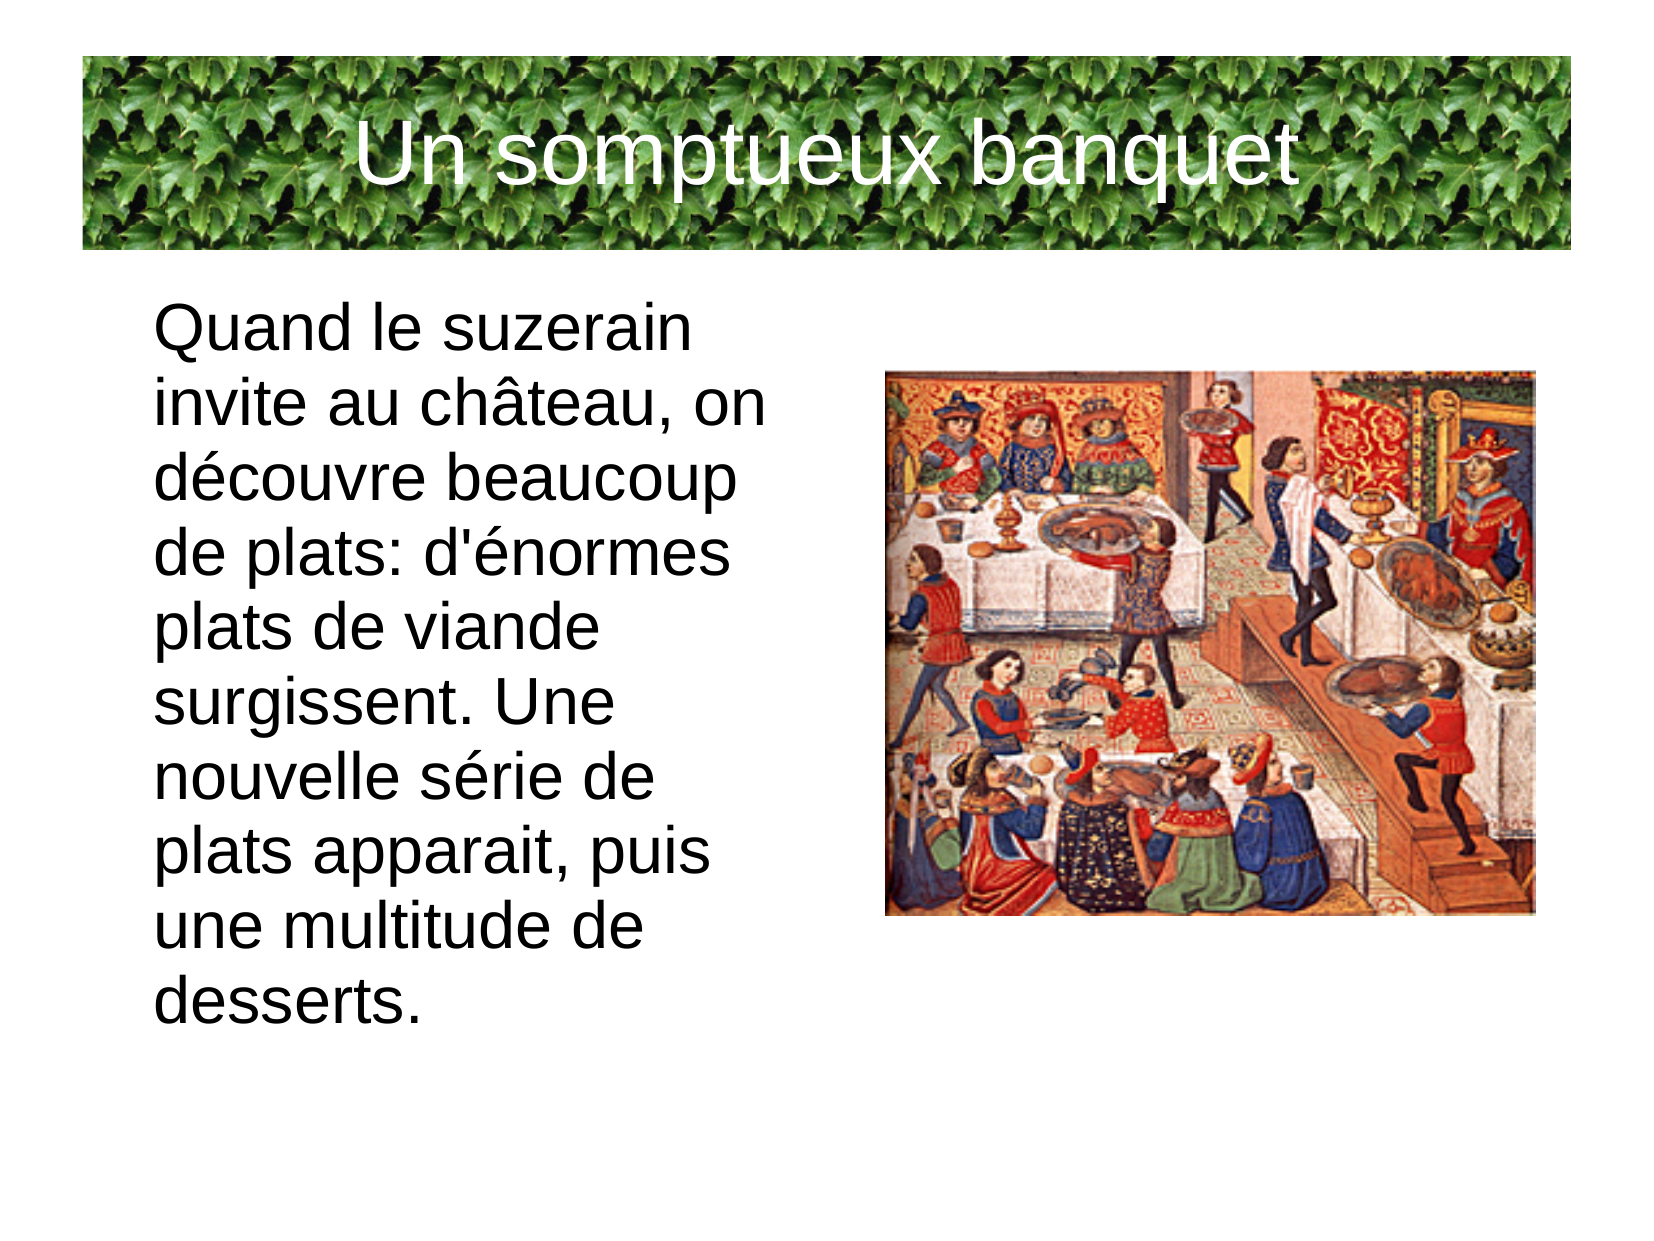

# Un somptueux banquet
Quand le suzerain invite au château, on découvre beaucoup de plats: d'énormes plats de viande surgissent. Une nouvelle série de plats apparait, puis une multitude de desserts.